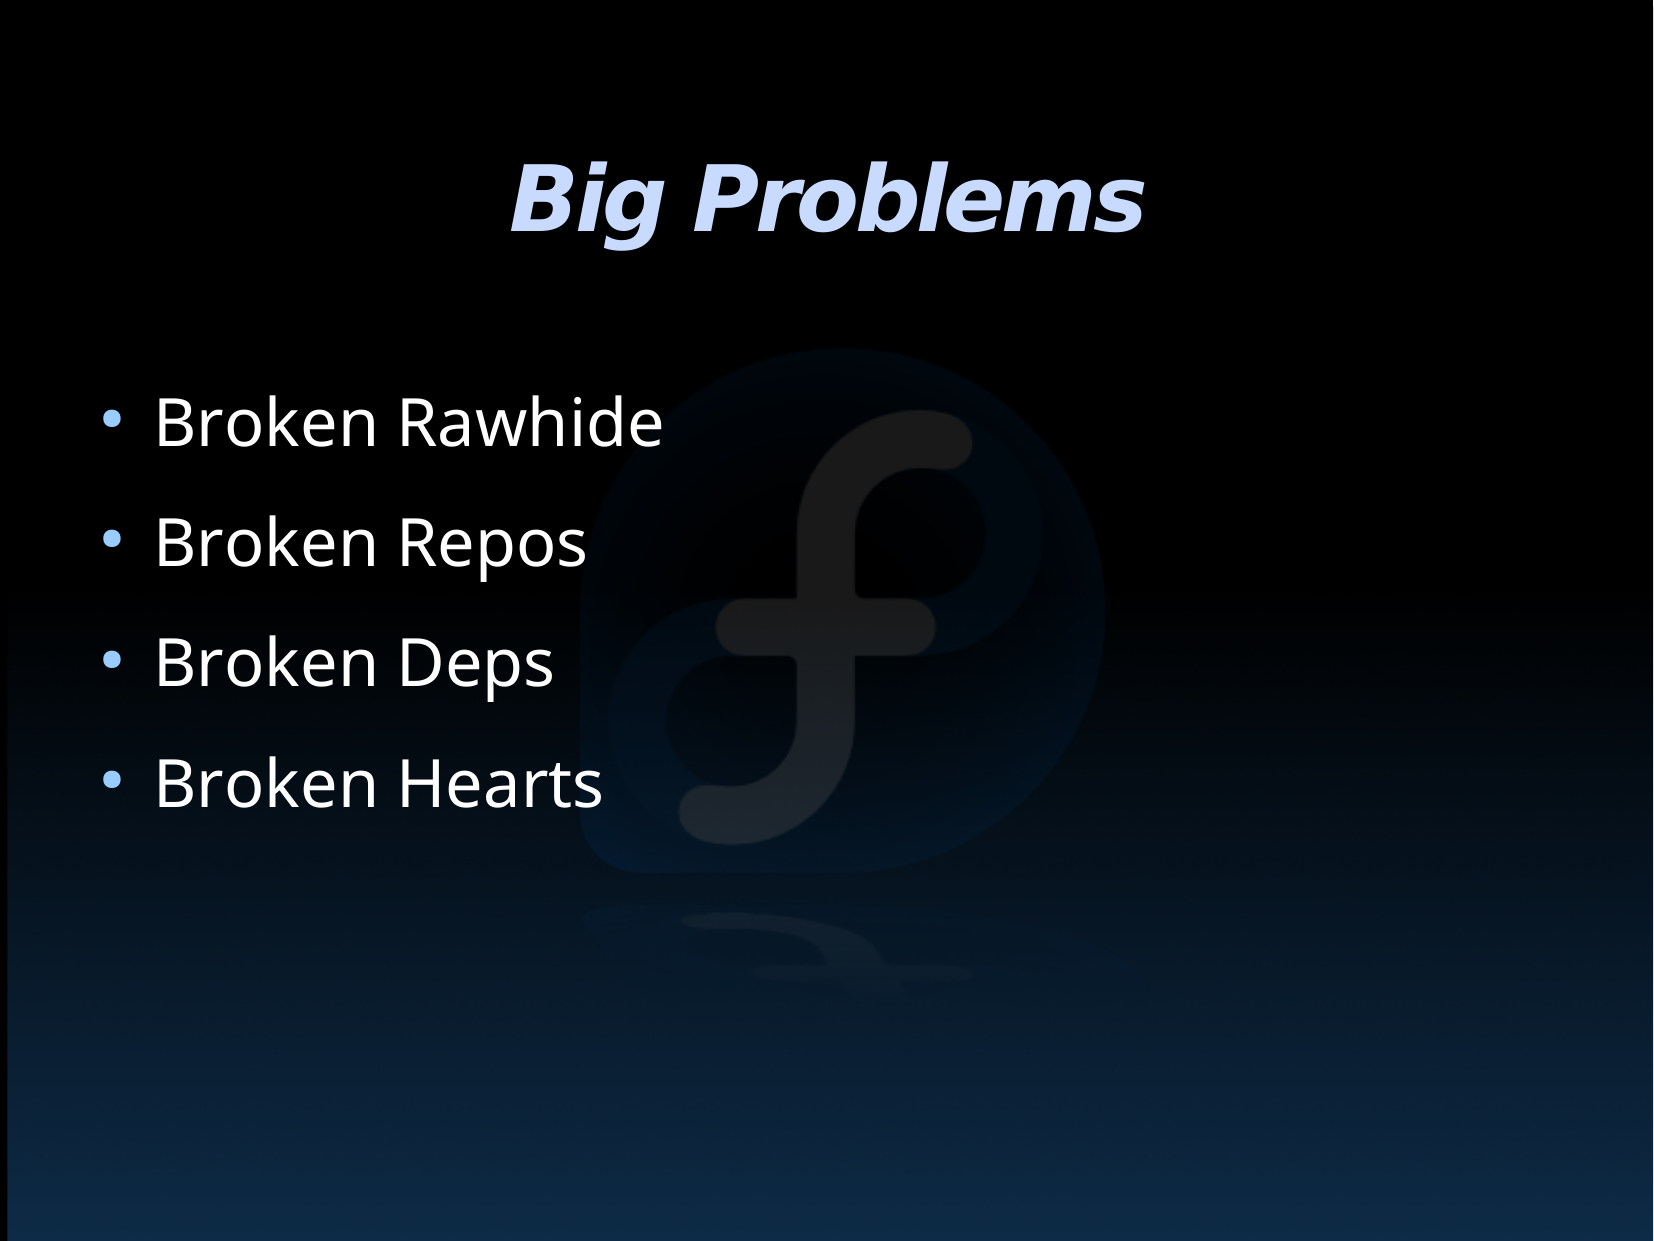

# Big Problems
Broken Rawhide
Broken Repos
Broken Deps
Broken Hearts